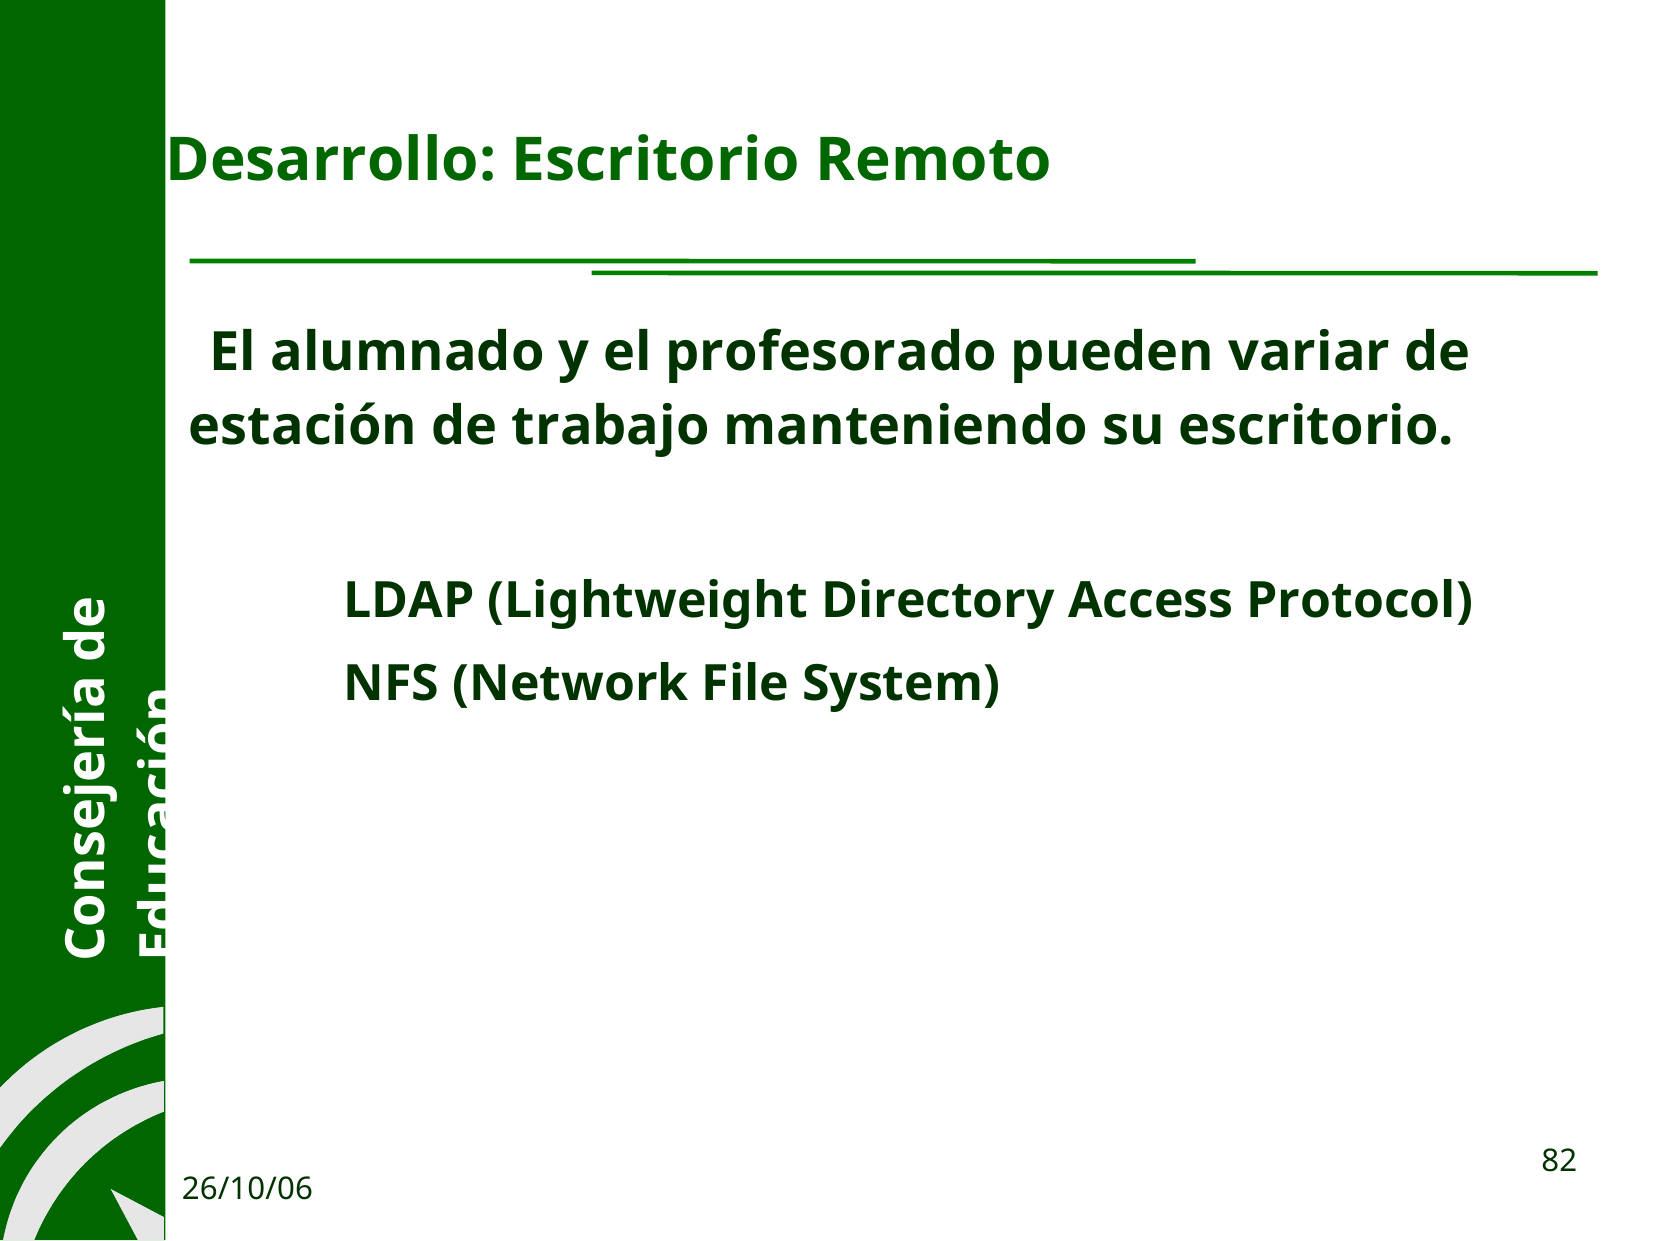

# Desarrollo: Escritorio Remoto
El alumnado y el profesorado pueden variar de estación de trabajo manteniendo su escritorio.
LDAP (Lightweight Directory Access Protocol)
NFS (Network File System)
82